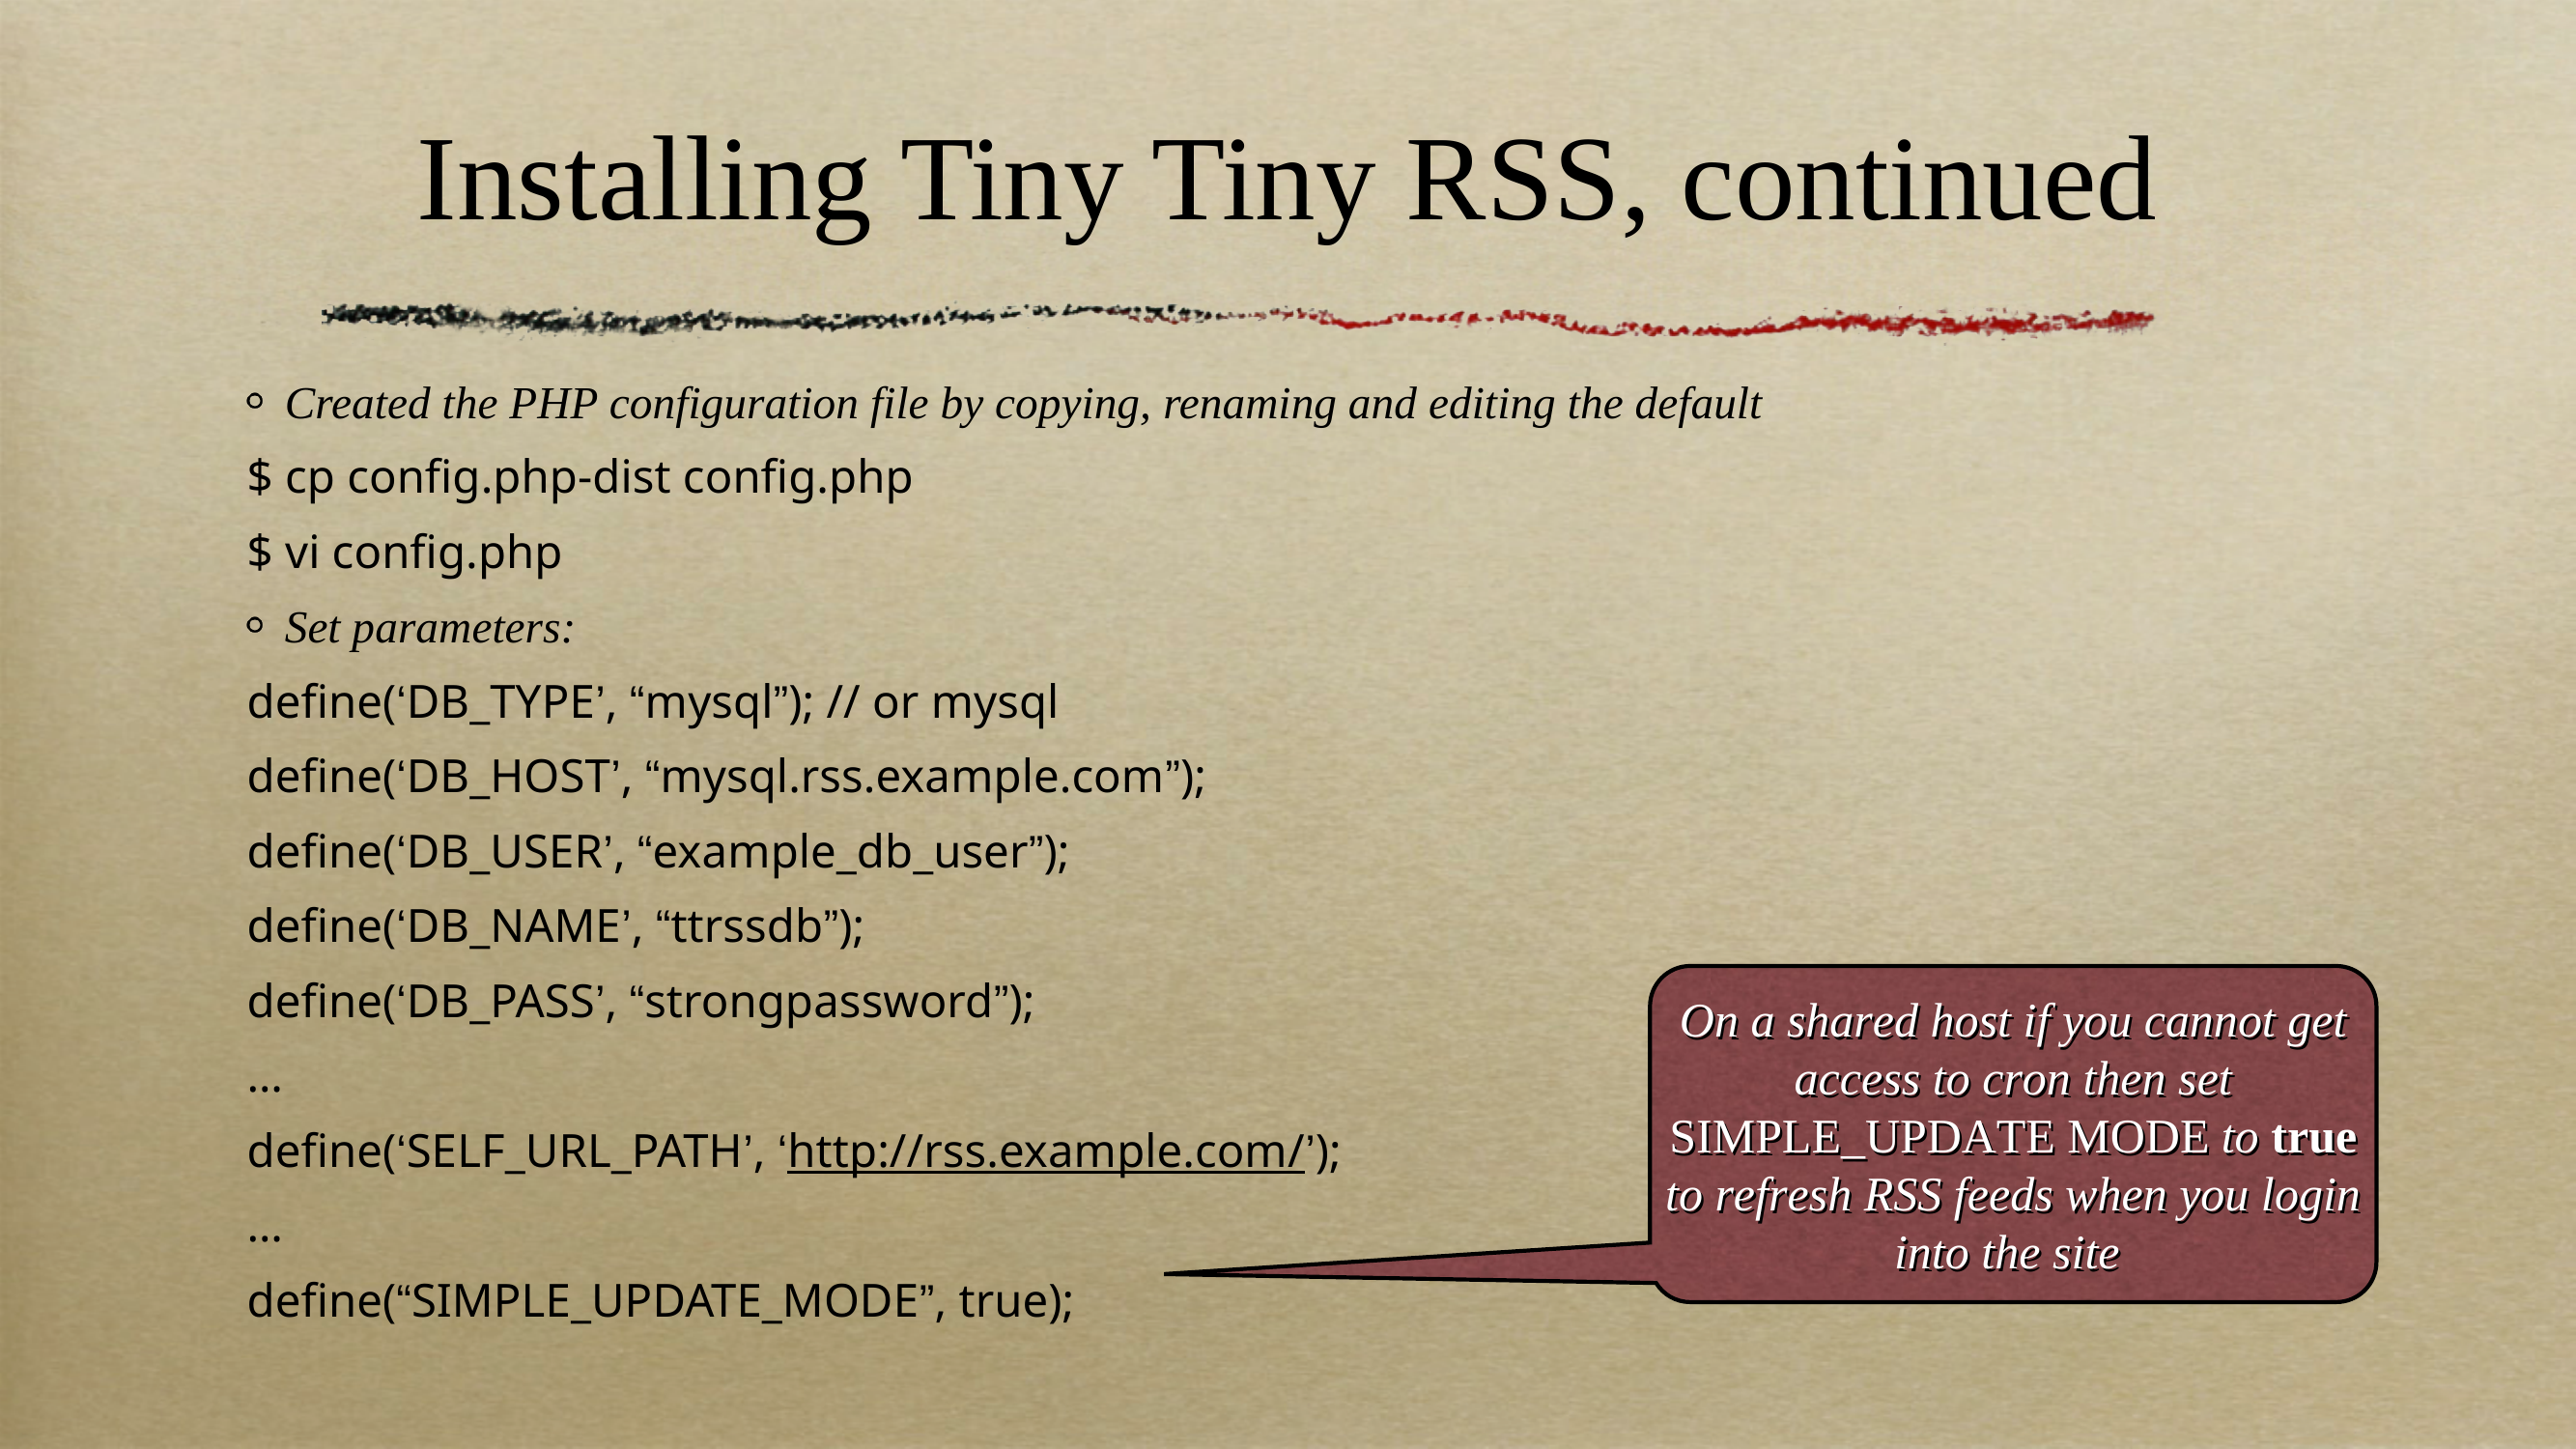

# Installing Tiny Tiny RSS, continued
Created the PHP configuration file by copying, renaming and editing the default
$ cp config.php-dist config.php
$ vi config.php
Set parameters:
define(‘DB_TYPE’, “mysql”); // or mysql
define(‘DB_HOST’, “mysql.rss.example.com”);
define(‘DB_USER’, “example_db_user”);
define(‘DB_NAME’, “ttrssdb”);
define(‘DB_PASS’, “strongpassword”);
…
define(‘SELF_URL_PATH’, ‘http://rss.example.com/’);
…
define(“SIMPLE_UPDATE_MODE”, true);
On a shared host if you cannot get access to cron then set SIMPLE_UPDATE MODE to true to refresh RSS feeds when you login into the site